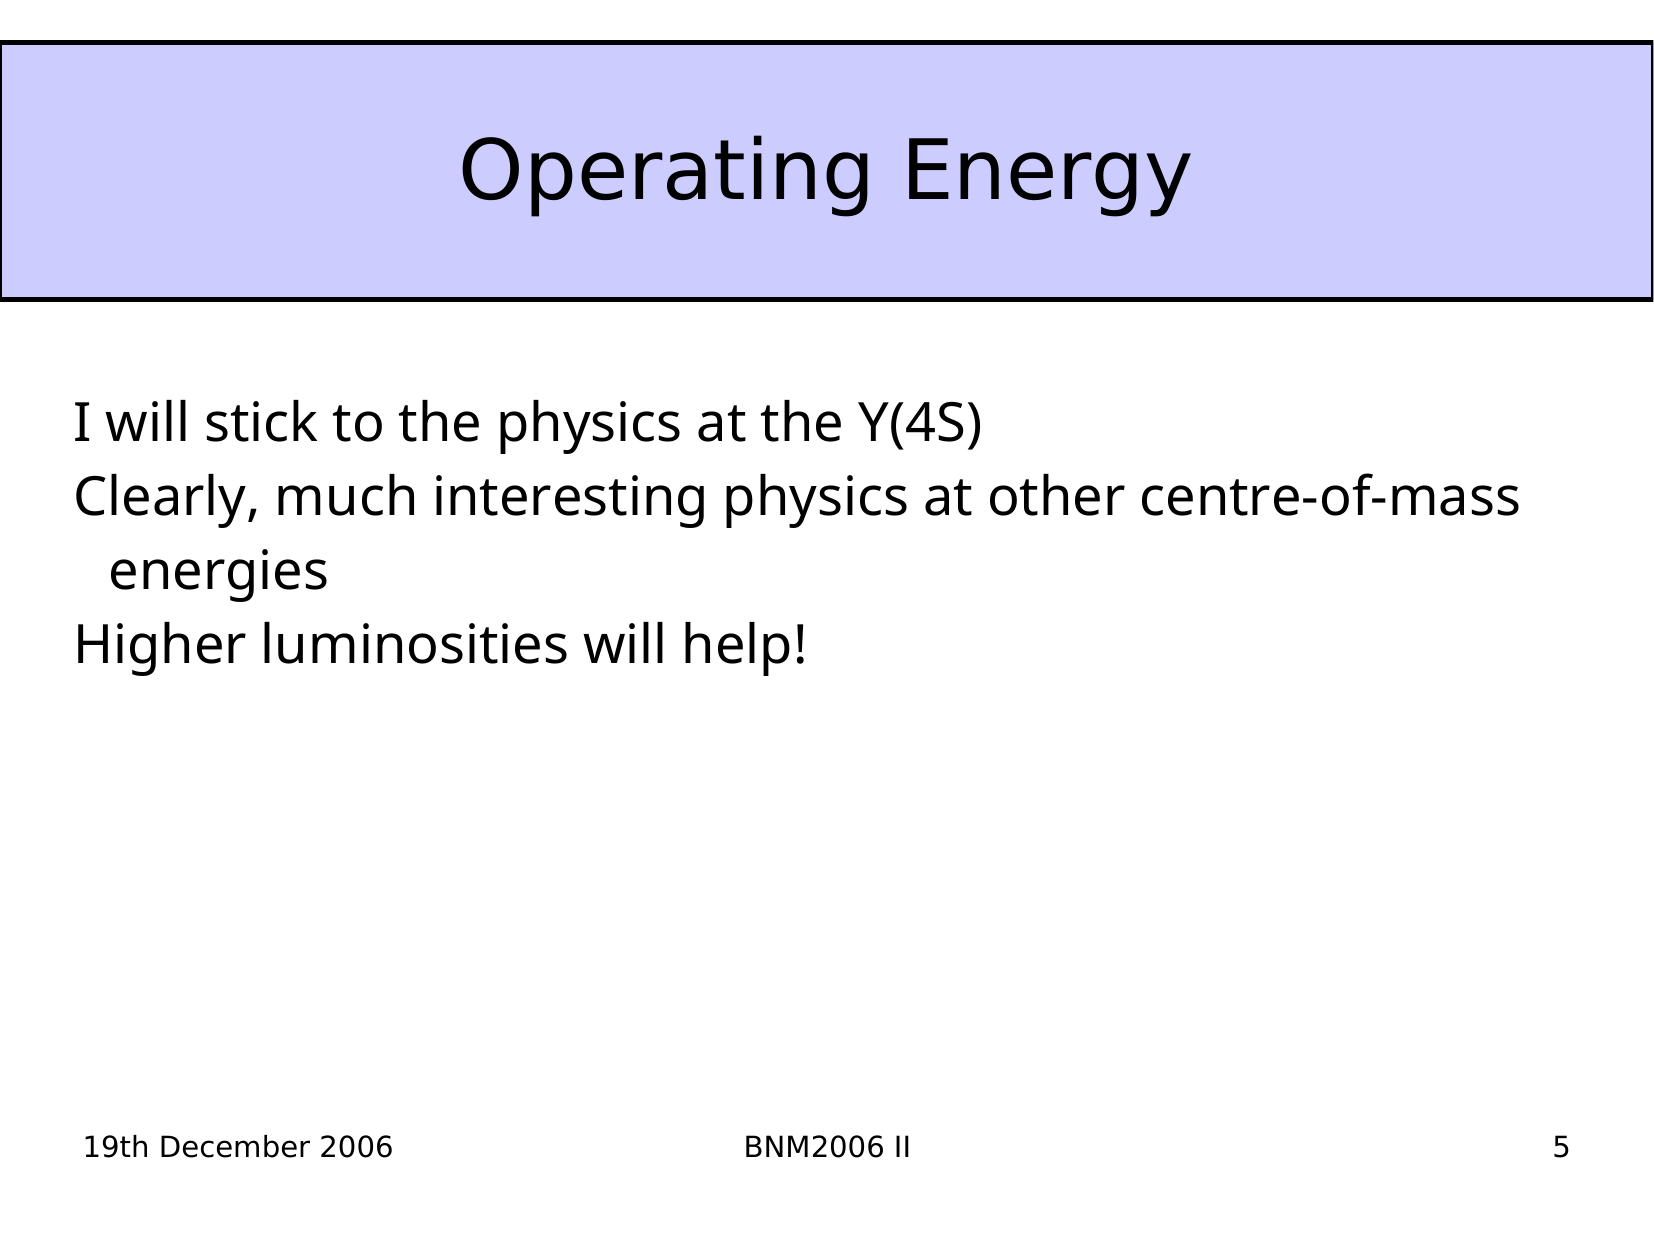

# Operating Energy
I will stick to the physics at the Υ(4S)
Clearly, much interesting physics at other centre-of-mass energies
Higher luminosities will help!
19th December 2006
BNM2006 II
5